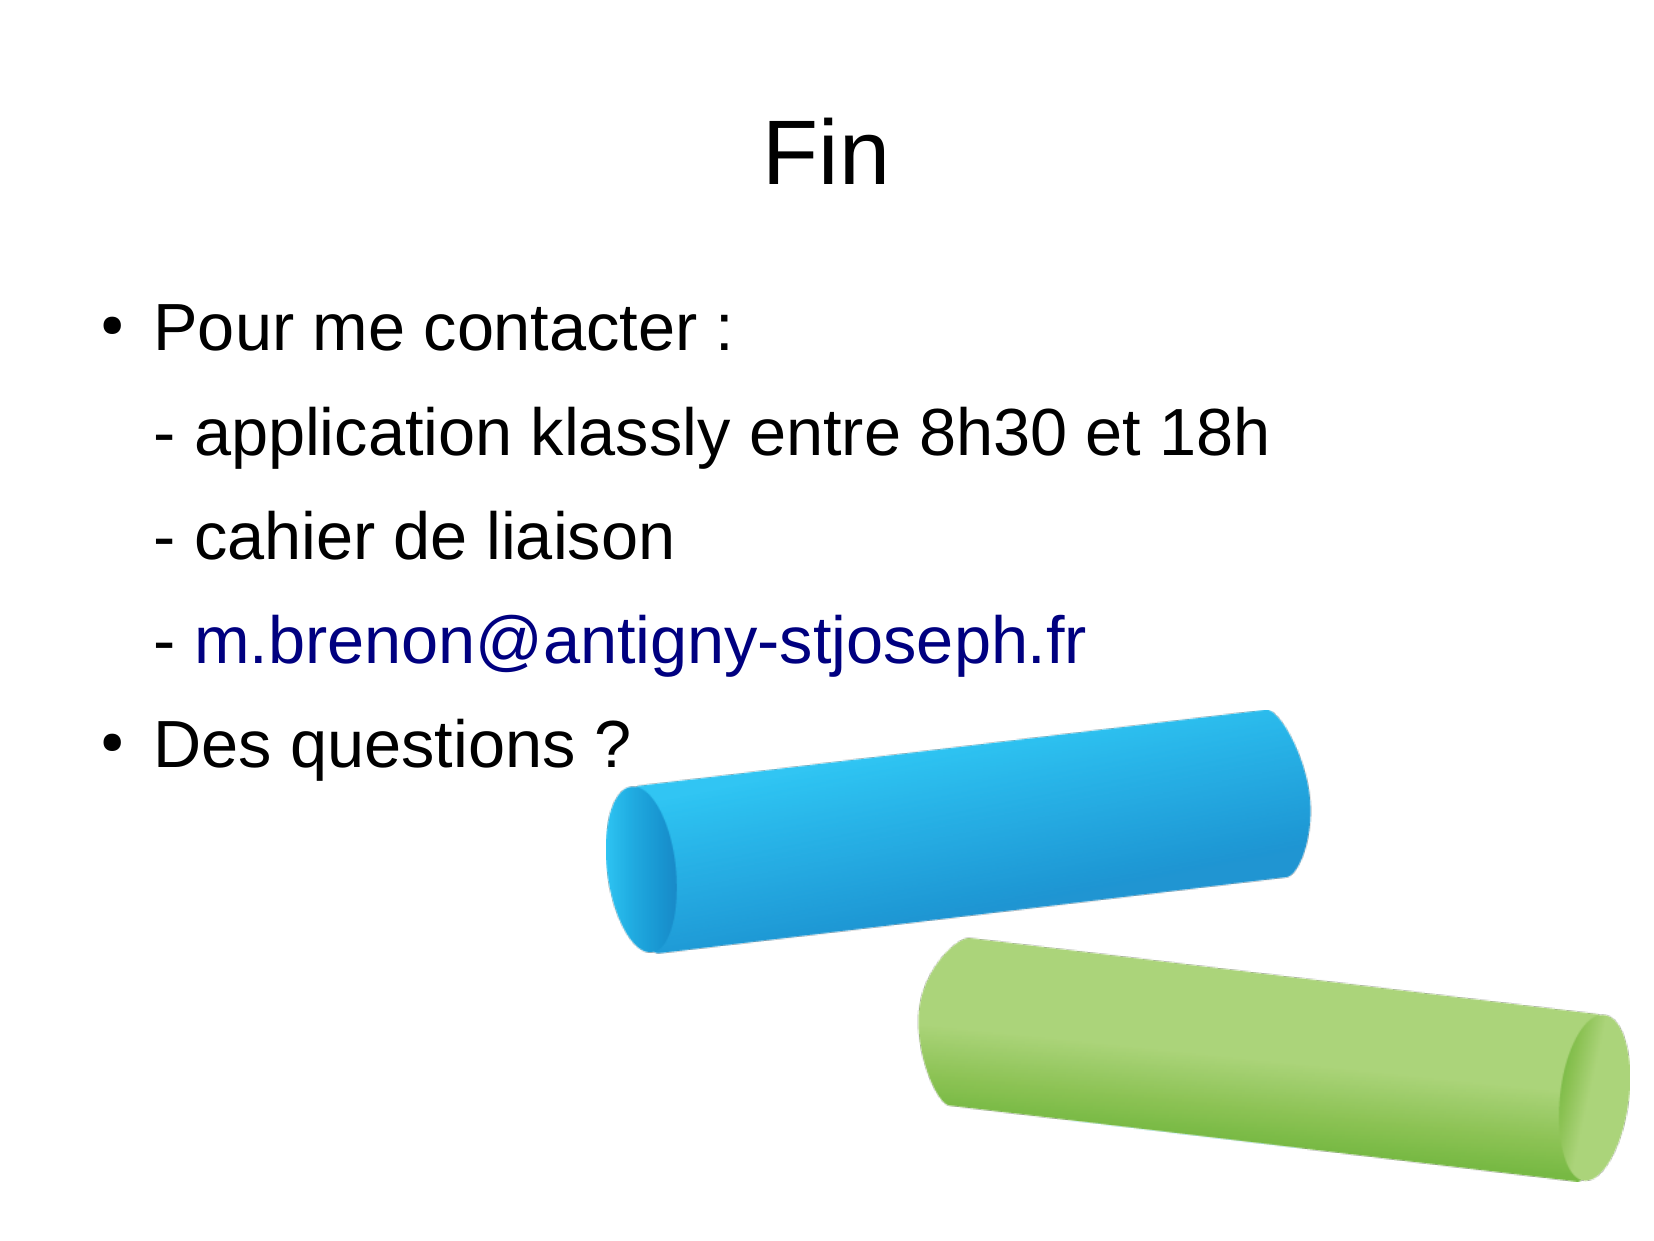

# Fin
Pour me contacter :
- application klassly entre 8h30 et 18h
- cahier de liaison
- m.brenon@antigny-stjoseph.fr
Des questions ?